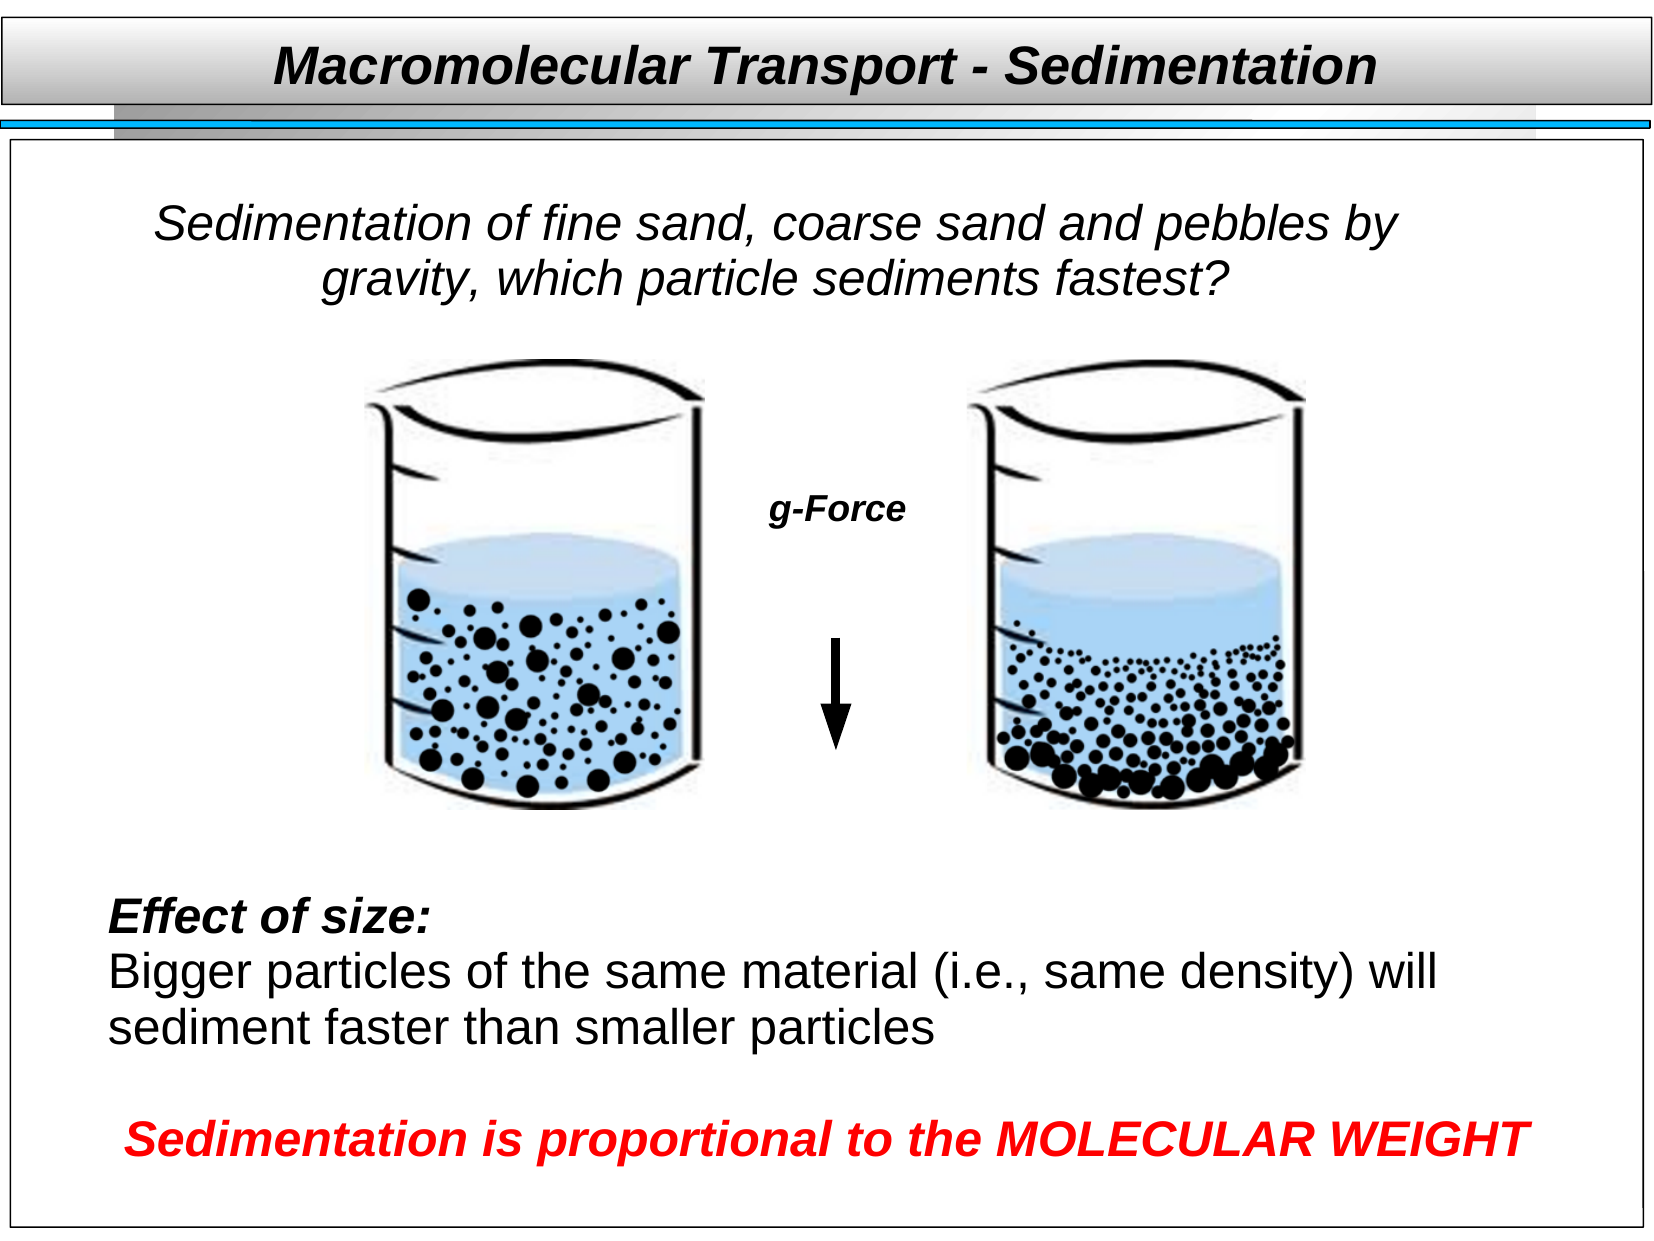

Macromolecular Transport - Sedimentation
Sedimentation of fine sand, coarse sand and pebbles by gravity, which particle sediments fastest?
g-Force
Effect of size:
Bigger particles of the same material (i.e., same density) will sediment faster than smaller particles
Sedimentation is proportional to the MOLECULAR WEIGHT